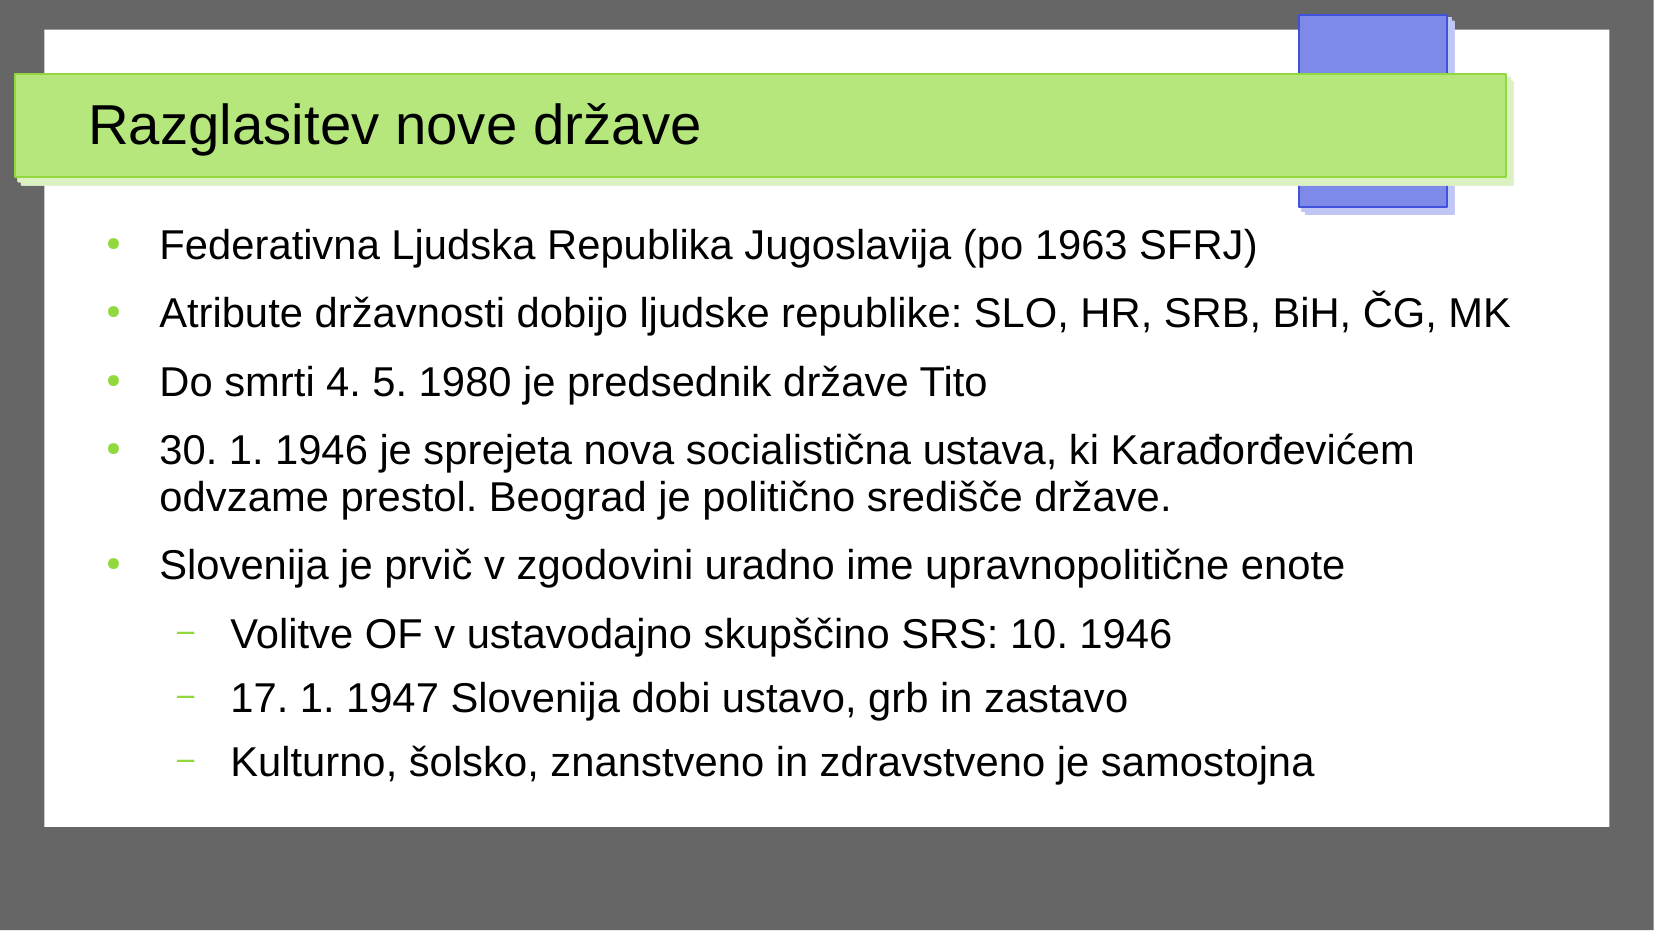

# Razglasitev nove države
Federativna Ljudska Republika Jugoslavija (po 1963 SFRJ)
Atribute državnosti dobijo ljudske republike: SLO, HR, SRB, BiH, ČG, MK
Do smrti 4. 5. 1980 je predsednik države Tito
30. 1. 1946 je sprejeta nova socialistična ustava, ki Karađorđevićem odvzame prestol. Beograd je politično središče države.
Slovenija je prvič v zgodovini uradno ime upravnopolitične enote
Volitve OF v ustavodajno skupščino SRS: 10. 1946
17. 1. 1947 Slovenija dobi ustavo, grb in zastavo
Kulturno, šolsko, znanstveno in zdravstveno je samostojna